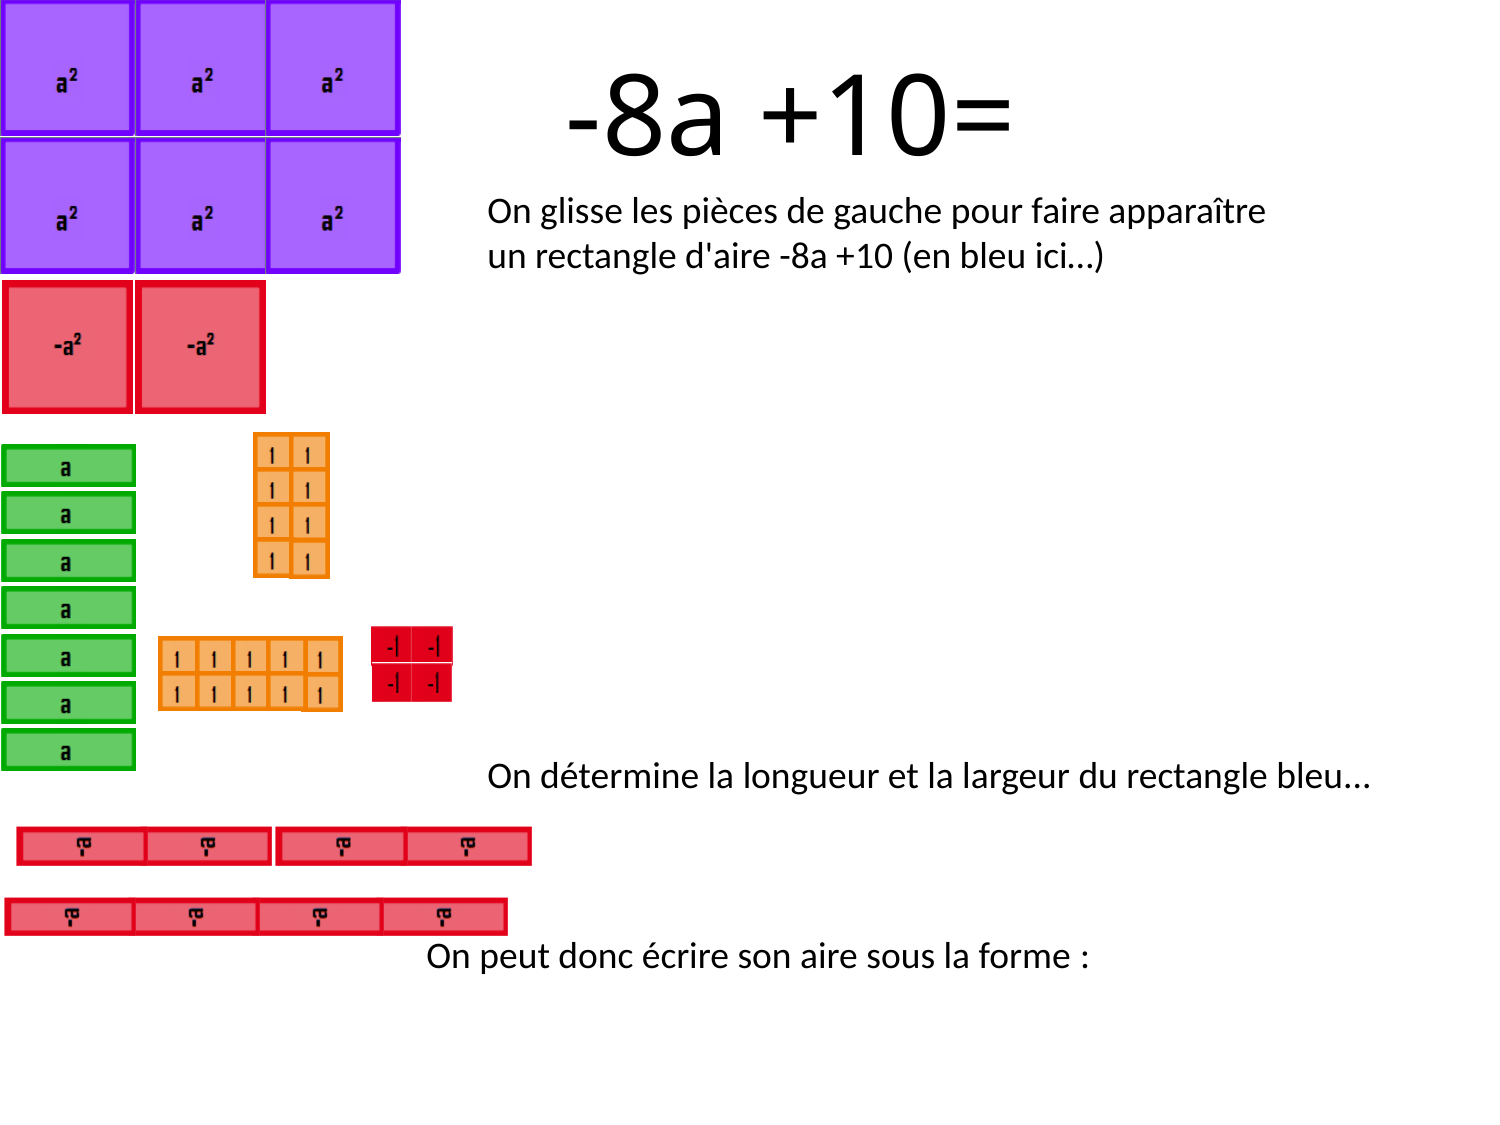

-8a +10=
On glisse les pièces de gauche pour faire apparaître
un rectangle d'aire -8a +10 (en bleu ici…)
On détermine la longueur et la largeur du rectangle bleu...
On peut donc écrire son aire sous la forme :